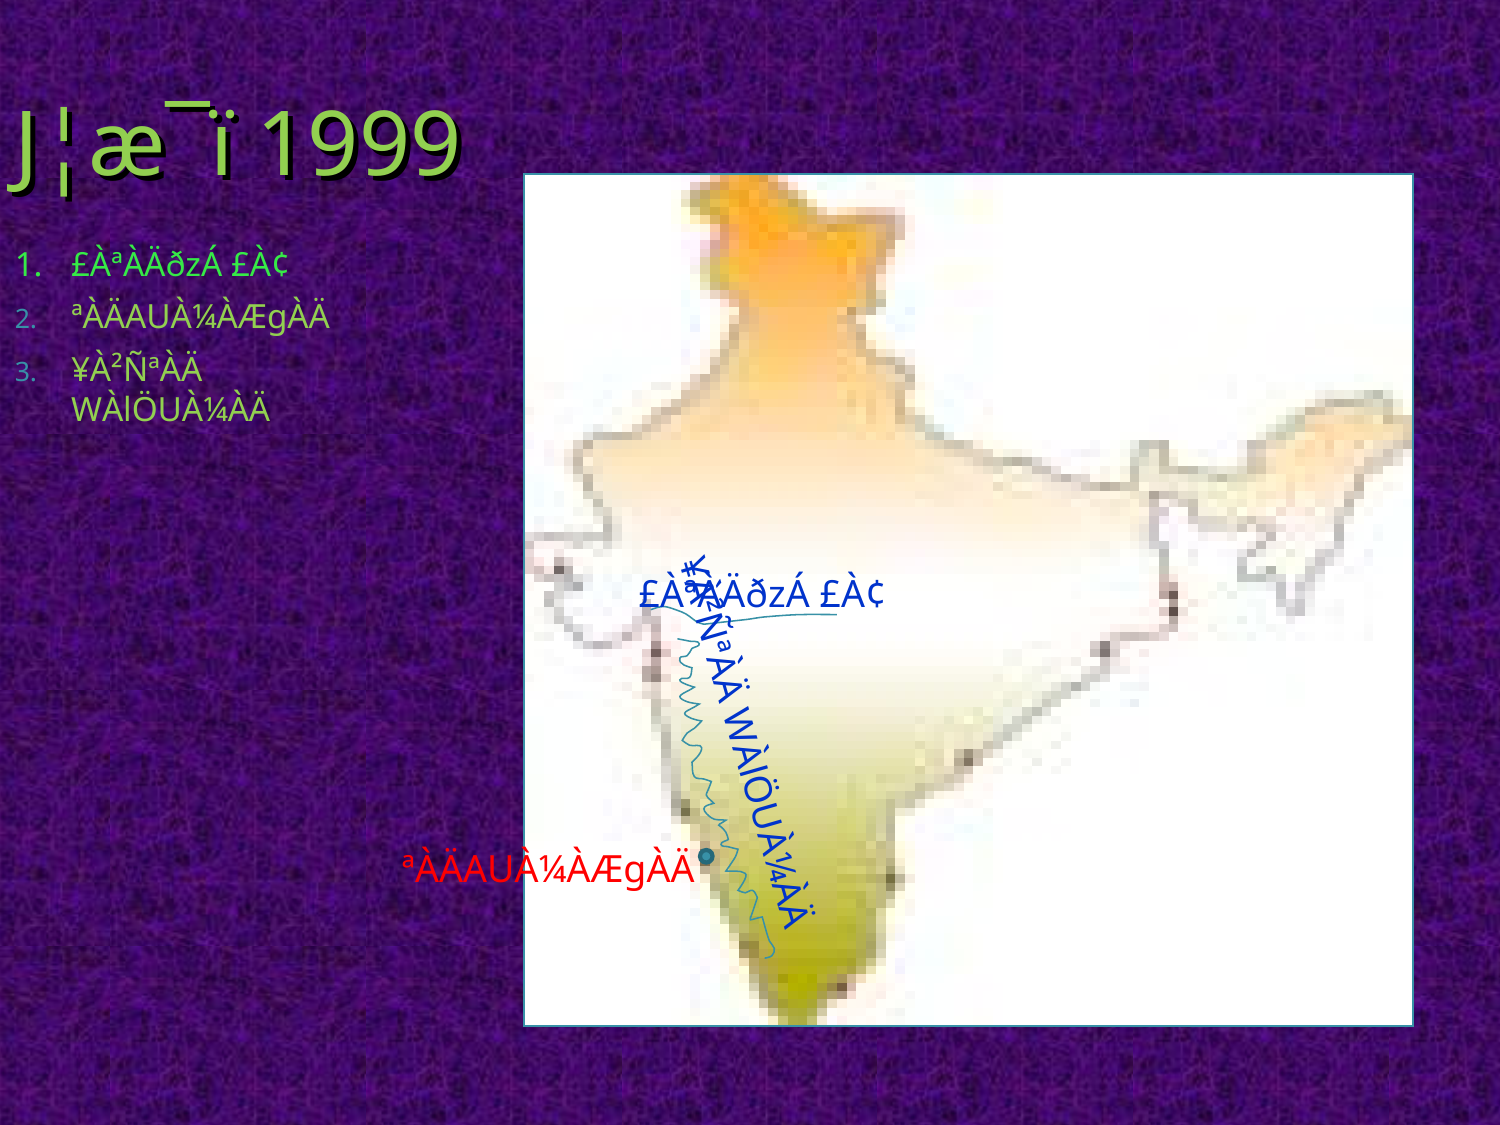

J¦æ¯ï 1999
£ÀªÀÄðzÁ £À¢
ªÀÄAUÀ¼ÀÆgÀÄ
¥À²ÑªÀÄ WÀlÖUÀ¼ÀÄ
£ÀªÀÄðzÁ £À¢
¥À²ÑªÀÄ WÀlÖUÀ¼ÀÄ
ªÀÄAUÀ¼ÀÆgÀÄ